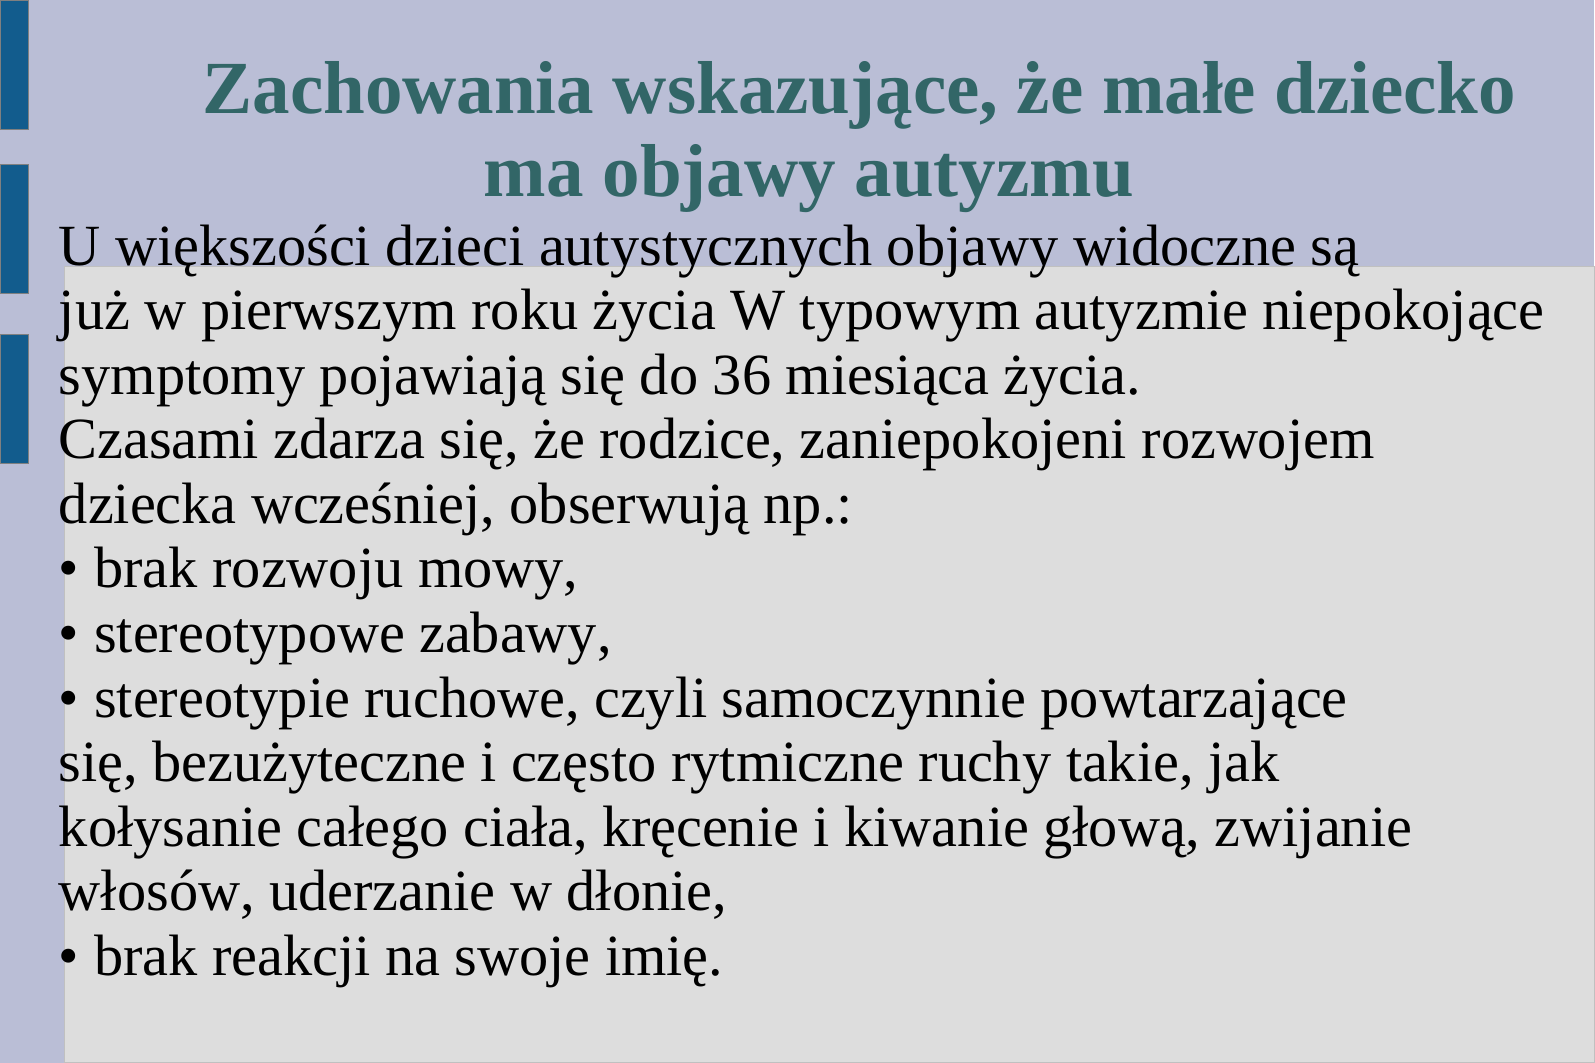

Zachowania wskazujące, że małe dziecko ma objawy autyzmu
U większości dzieci autystycznych objawy widoczne są
już w pierwszym roku życia W typowym autyzmie niepokojące symptomy pojawiają się do 36 miesiąca życia.
Czasami zdarza się, że rodzice, zaniepokojeni rozwojem dziecka wcześniej, obserwują np.:
• brak rozwoju mowy,
• stereotypowe zabawy,
• stereotypie ruchowe, czyli samoczynnie powtarzające
się, bezużyteczne i często rytmiczne ruchy takie, jak
kołysanie całego ciała, kręcenie i kiwanie głową, zwijanie włosów, uderzanie w dłonie,
• brak reakcji na swoje imię.
#